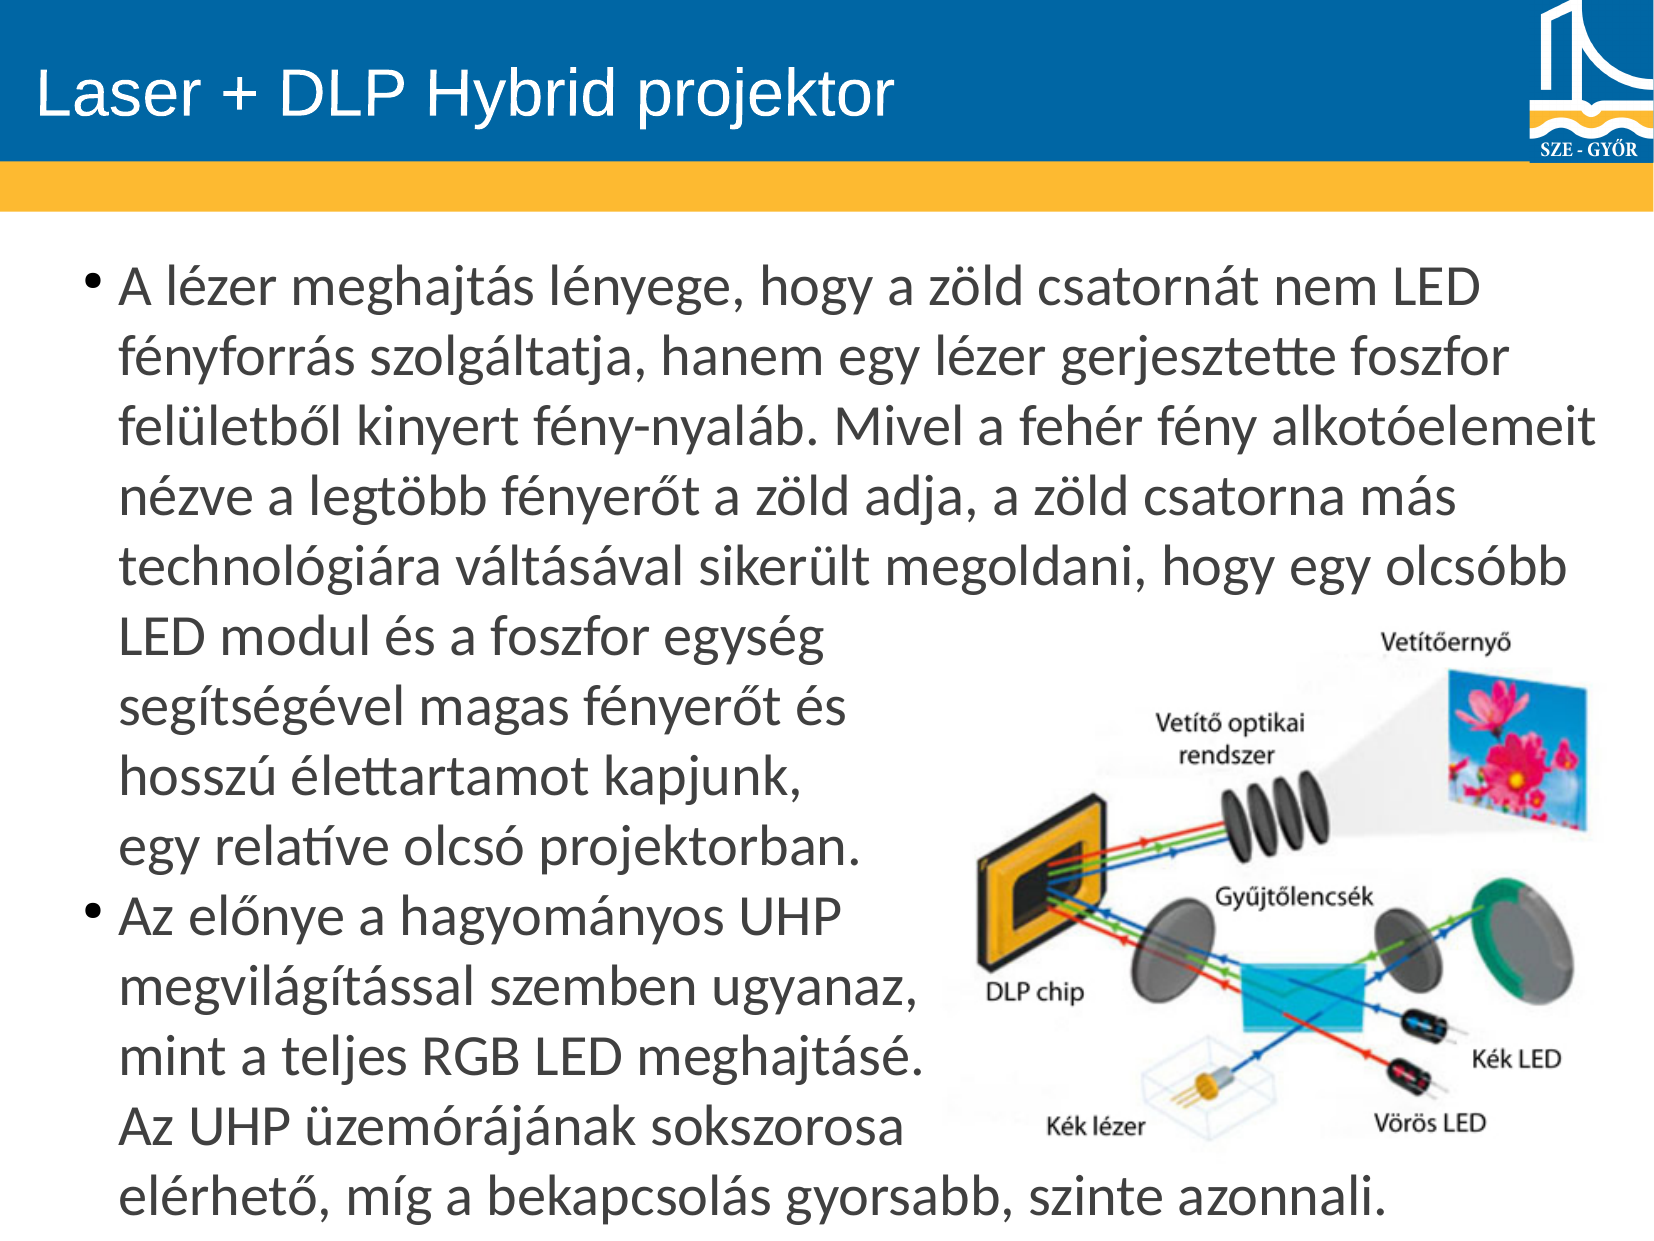

Laser + DLP Hybrid projektor
A lézer meghajtás lényege, hogy a zöld csatornát nem LED fényforrás szolgáltatja, hanem egy lézer gerjesztette foszfor felületből kinyert fény-nyaláb. Mivel a fehér fény alkotóelemeit nézve a legtöbb fényerőt a zöld adja, a zöld csatorna más technológiára váltásával sikerült megoldani, hogy egy olcsóbb LED modul és a foszfor egység
segítségével magas fényerőt és
hosszú élettartamot kapjunk,
egy relatíve olcsó projektorban.
Az előnye a hagyományos UHP
megvilágítással szemben ugyanaz,
mint a teljes RGB LED meghajtásé.
Az UHP üzemórájának sokszorosa
elérhető, míg a bekapcsolás gyorsabb, szinte azonnali.